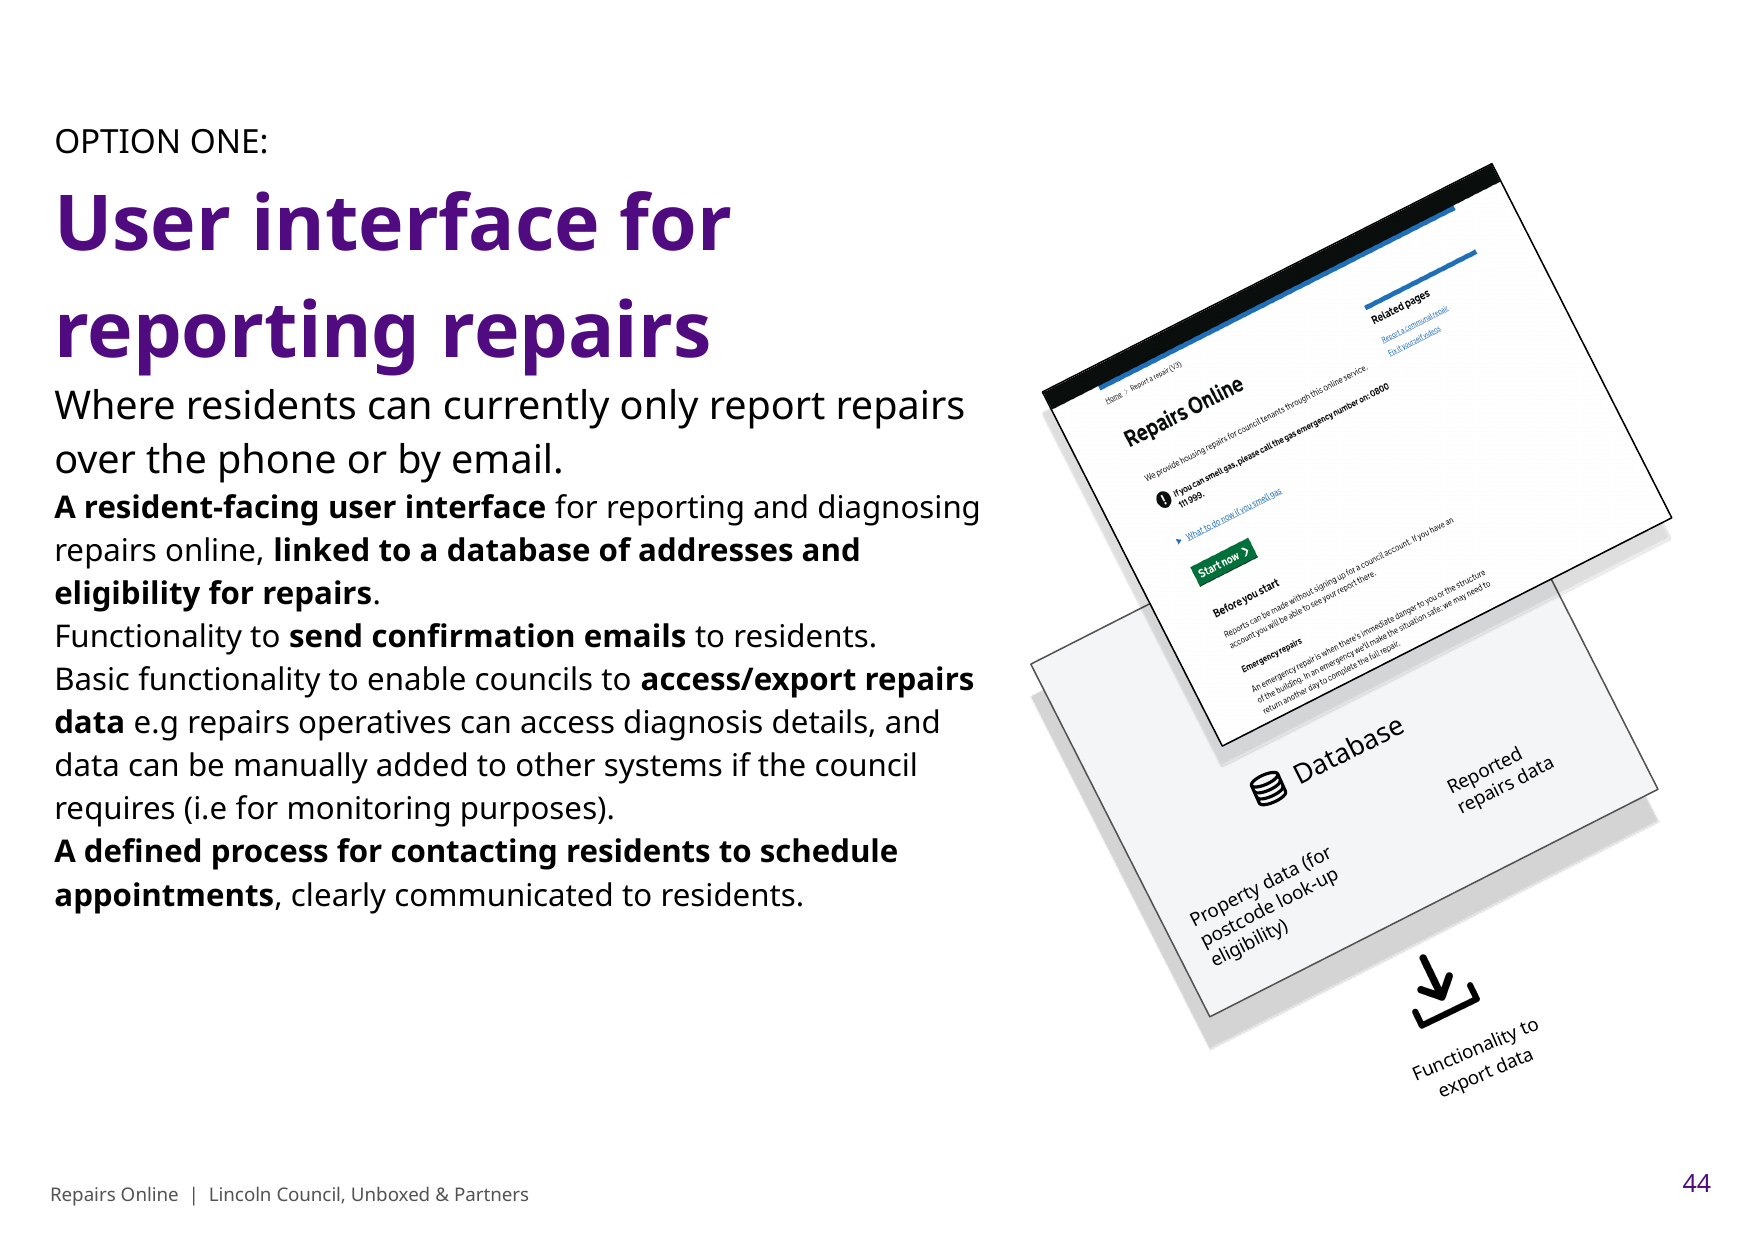

# OPTION ONE: User interface for reporting repairs Where residents can currently only report repairs over the phone or by email. A resident-facing user interface for reporting and diagnosing repairs online, linked to a database of addresses and eligibility for repairs. Functionality to send confirmation emails to residents. Basic functionality to enable councils to access/export repairs data e.g repairs operatives can access diagnosis details, and data can be manually added to other systems if the council requires (i.e for monitoring purposes). A defined process for contacting residents to schedule appointments, clearly communicated to residents.
Database
Reported repairs data
Property data (for postcode look-up eligibility)
Functionality to export data